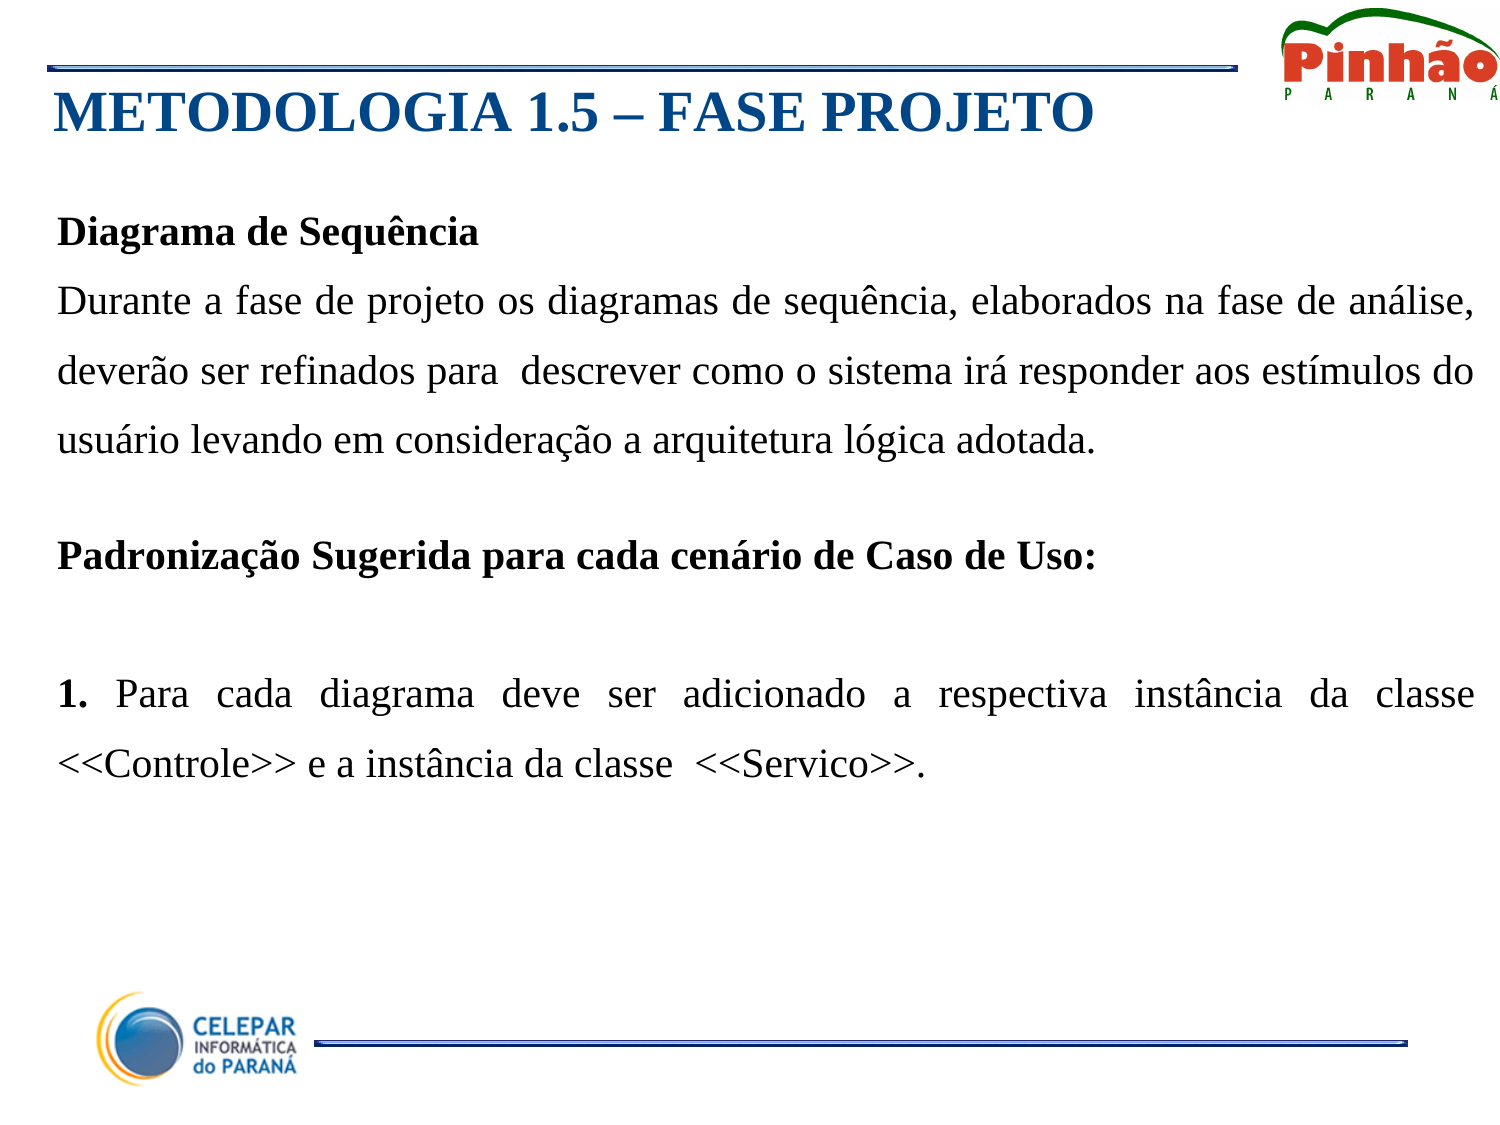

METODOLOGIA 1.5 – FASE PROJETO
Diagrama de Sequência
Durante a fase de projeto os diagramas de sequência, elaborados na fase de análise, deverão ser refinados para descrever como o sistema irá responder aos estímulos do usuário levando em consideração a arquitetura lógica adotada.
Padronização Sugerida para cada cenário de Caso de Uso:
1. Para cada diagrama deve ser adicionado a respectiva instância da classe <<Controle>> e a instância da classe <<Servico>>.